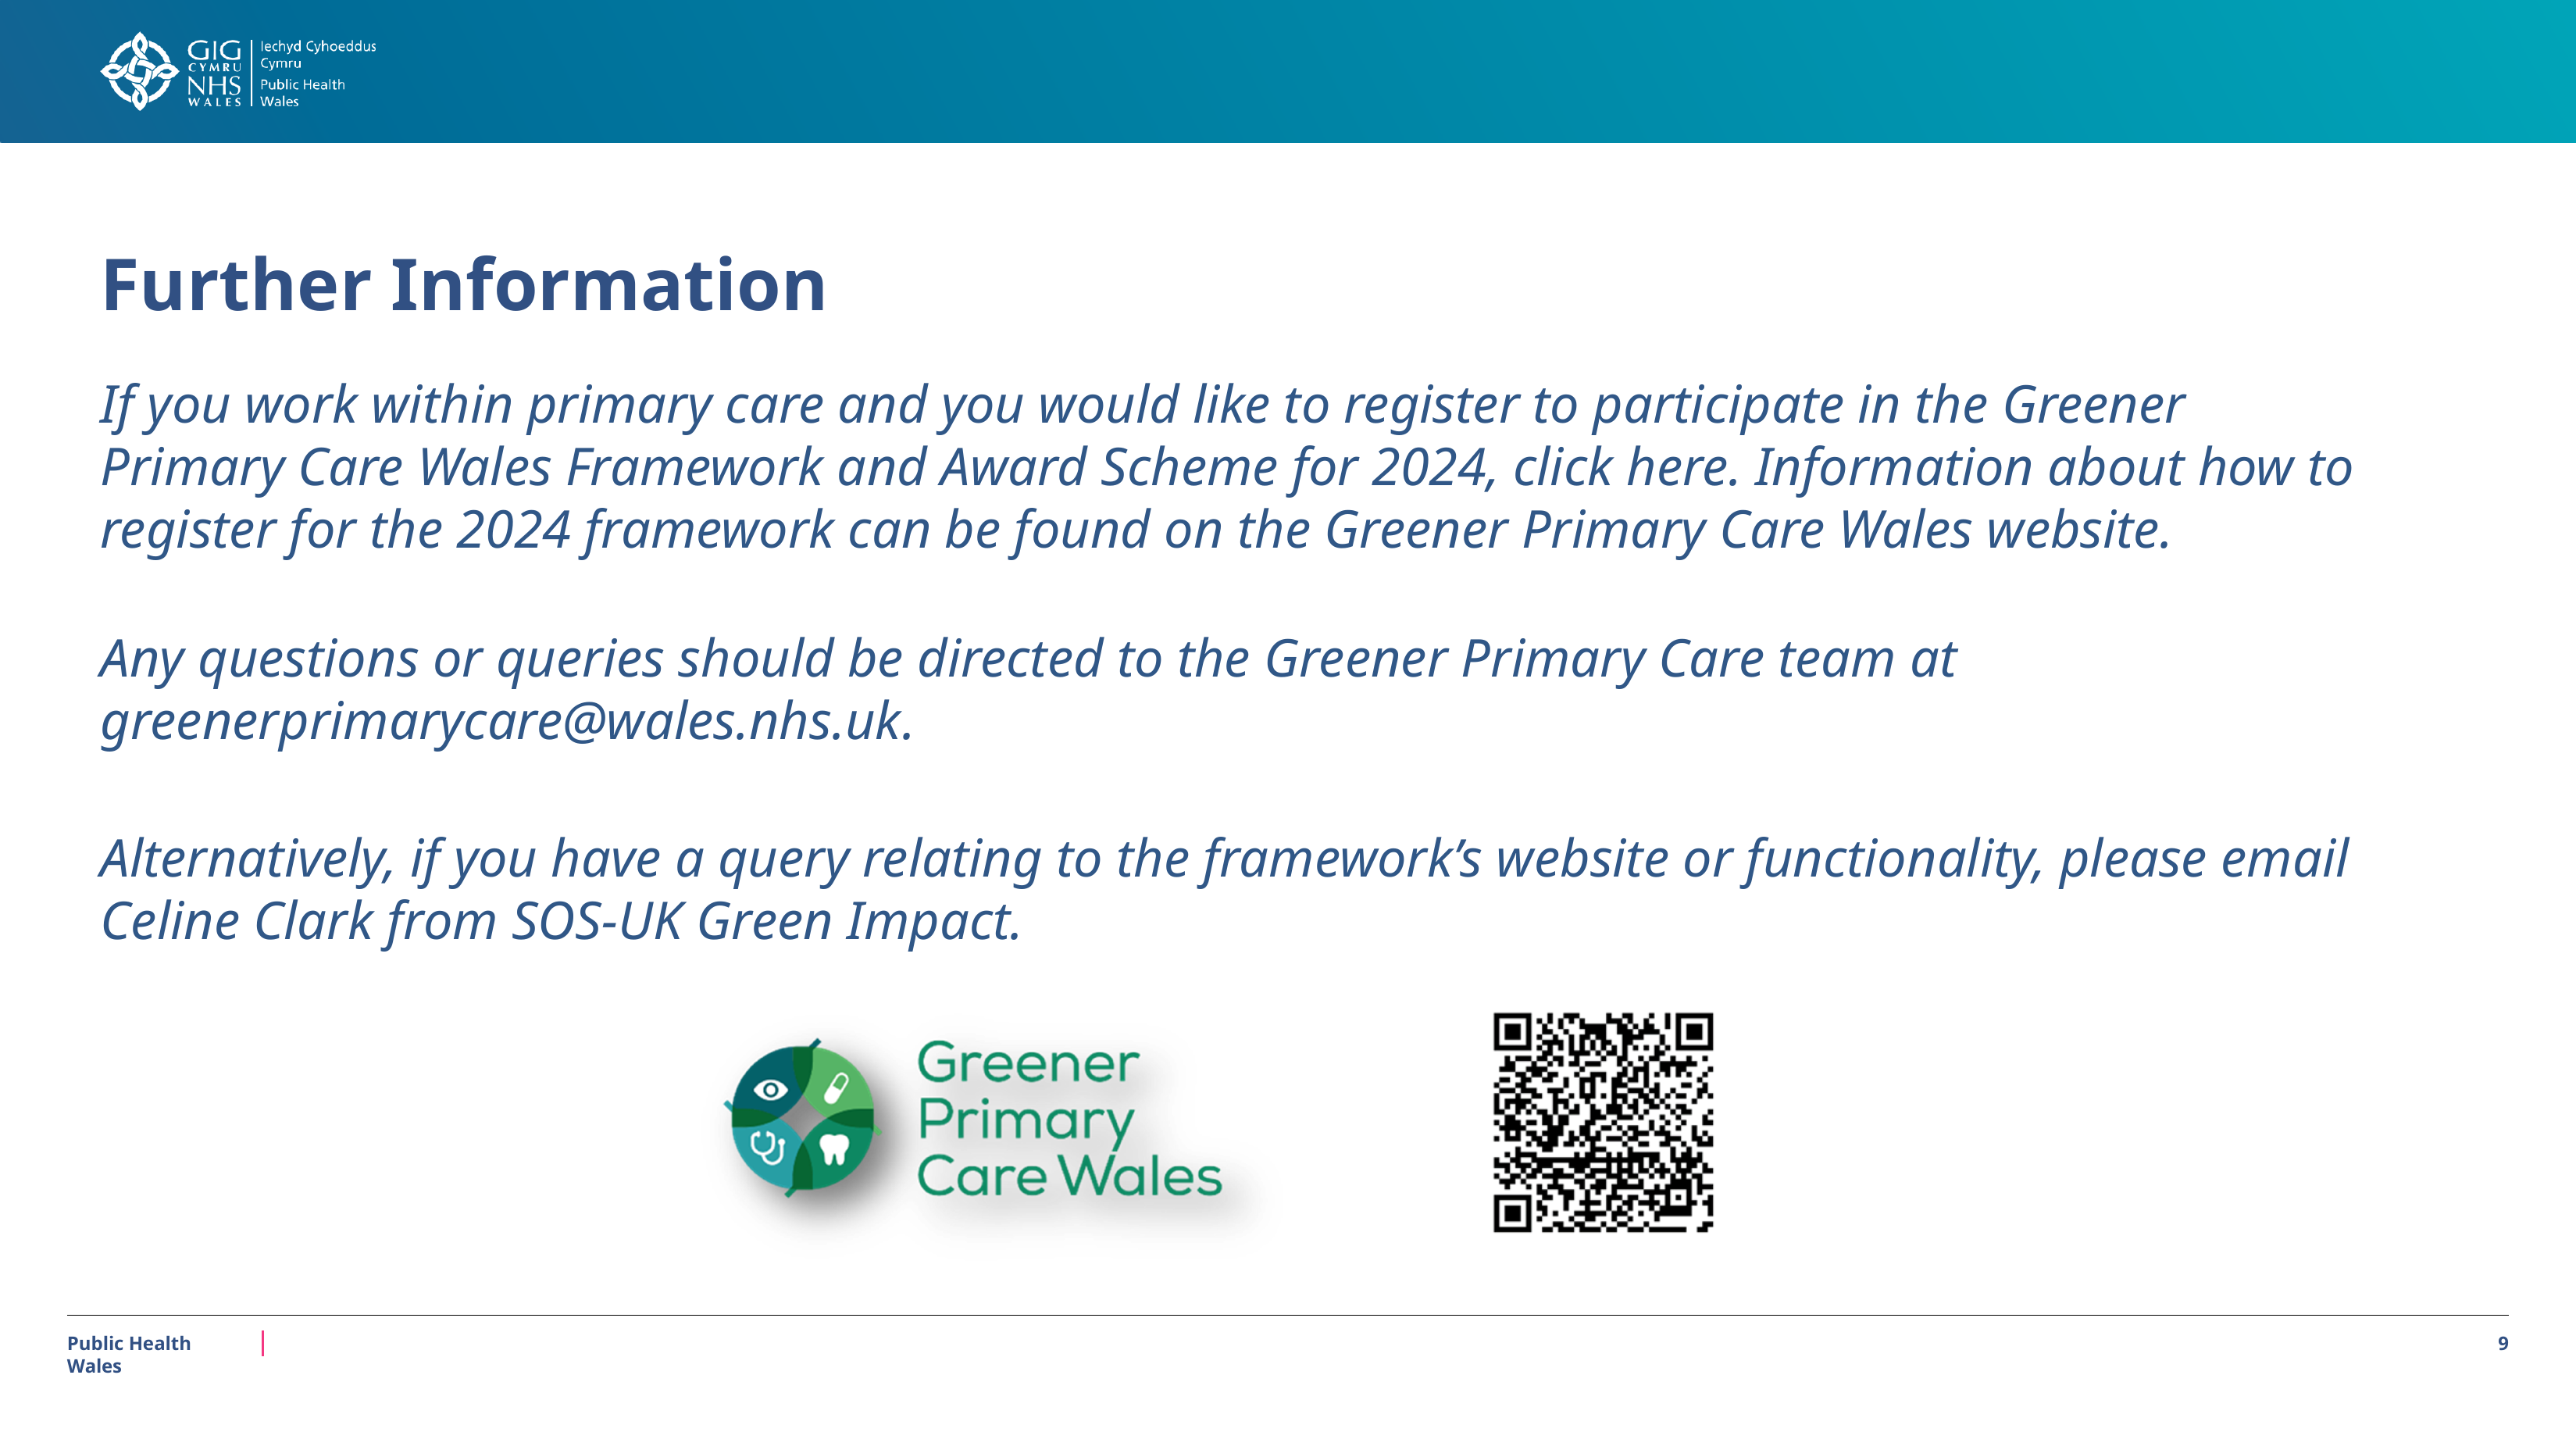

# Further Information
If you work within primary care and you would like to register to participate in the Greener Primary Care Wales Framework and Award Scheme for 2024, click here. Information about how to register for the 2024 framework can be found on the Greener Primary Care Wales website.
Any questions or queries should be directed to the Greener Primary Care team at greenerprimarycare@wales.nhs.uk.
Alternatively, if you have a query relating to the framework’s website or functionality, please email Celine Clark from SOS-UK Green Impact.
Public Health Wales